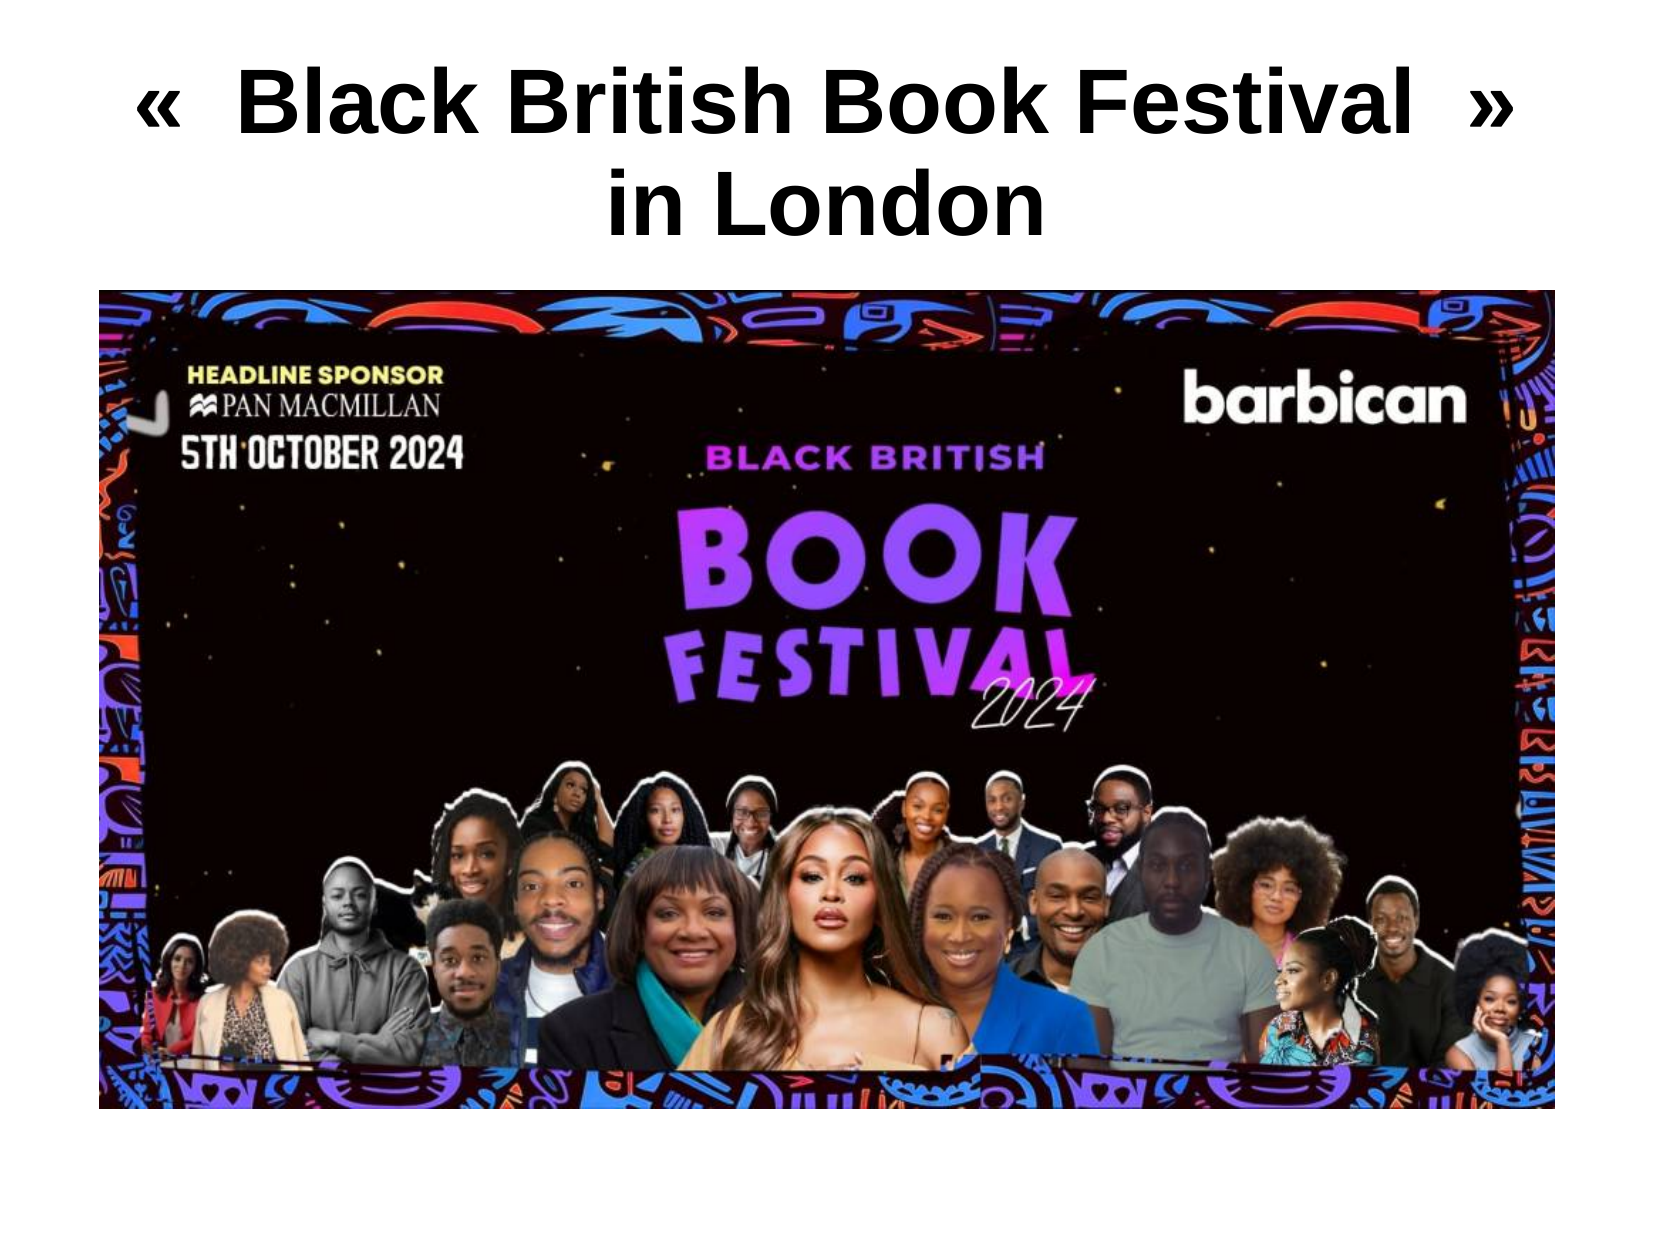

# «  Black British Book Festival  » in London